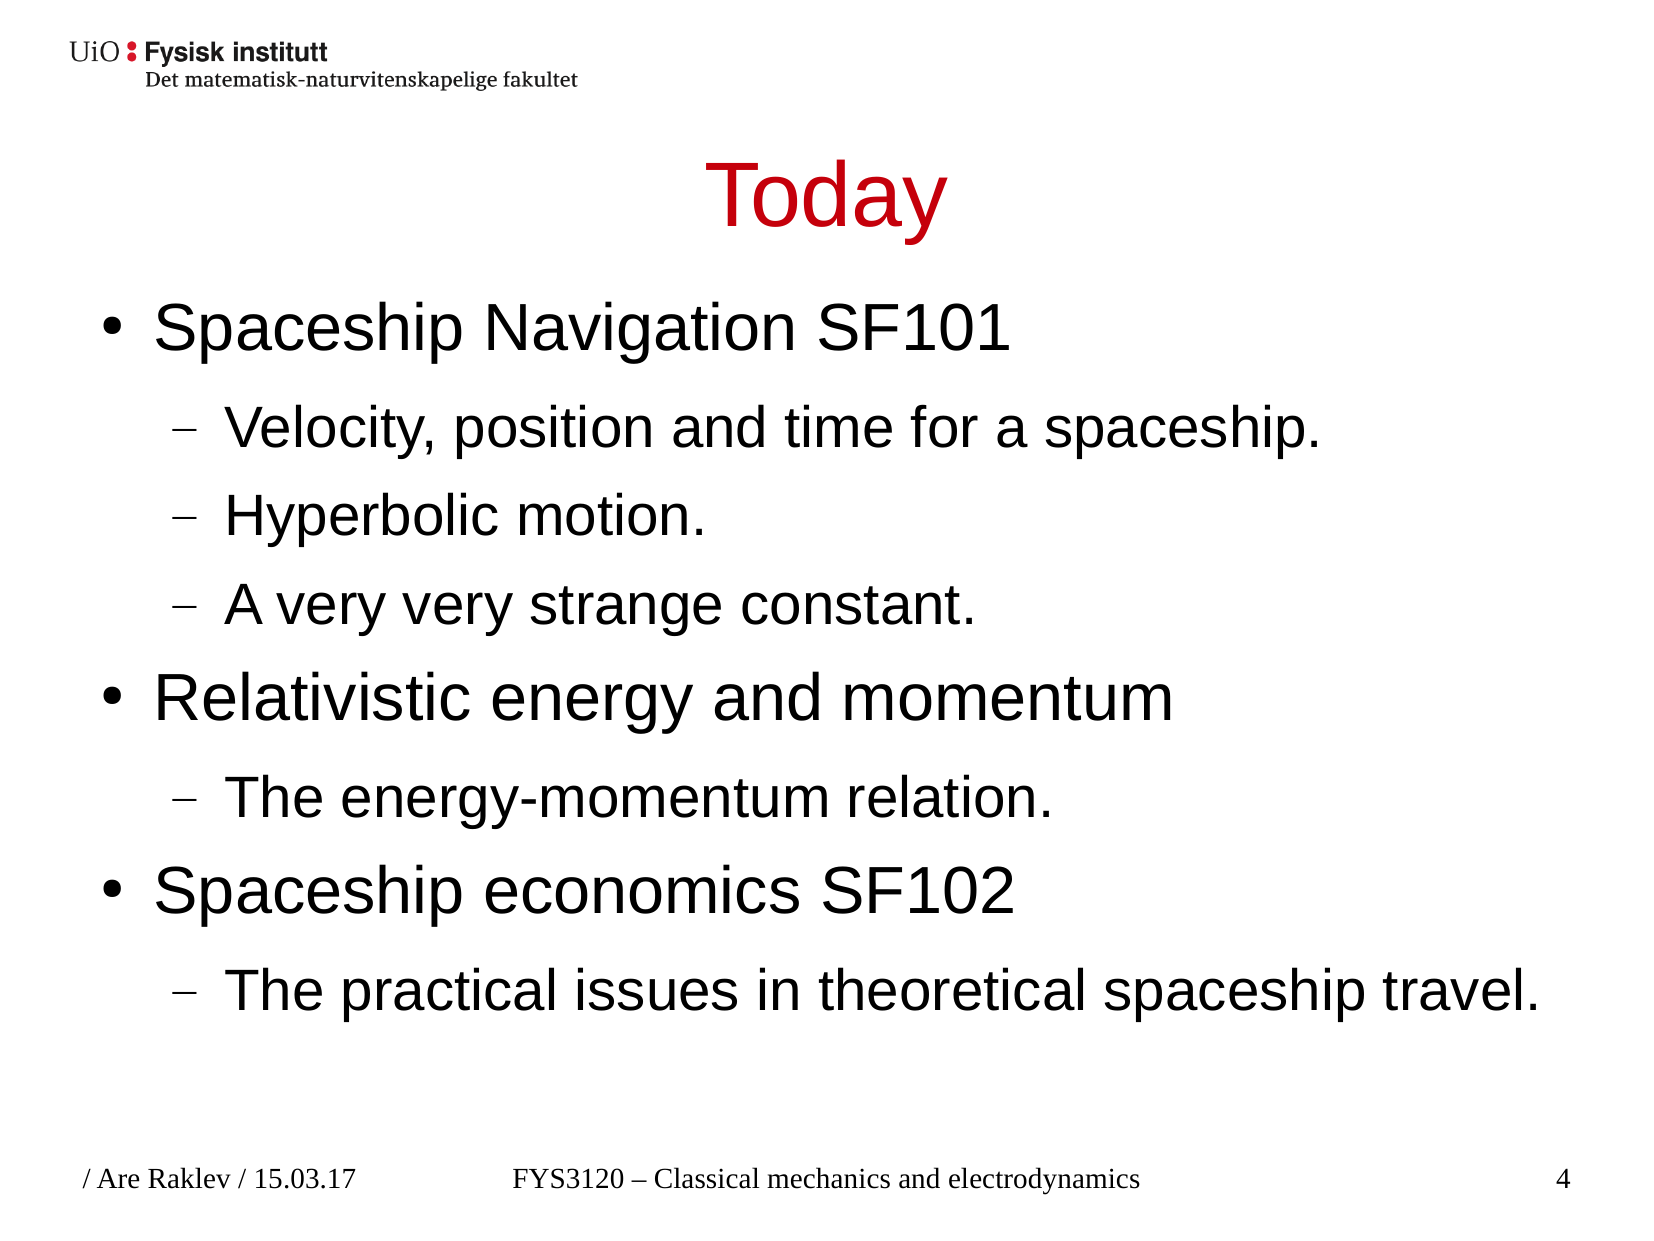

# Today
Spaceship Navigation SF101
Velocity, position and time for a spaceship.
Hyperbolic motion.
A very very strange constant.
Relativistic energy and momentum
The energy-momentum relation.
Spaceship economics SF102
The practical issues in theoretical spaceship travel.
/ Are Raklev / 15.03.17
FYS3120 – Classical mechanics and electrodynamics
4